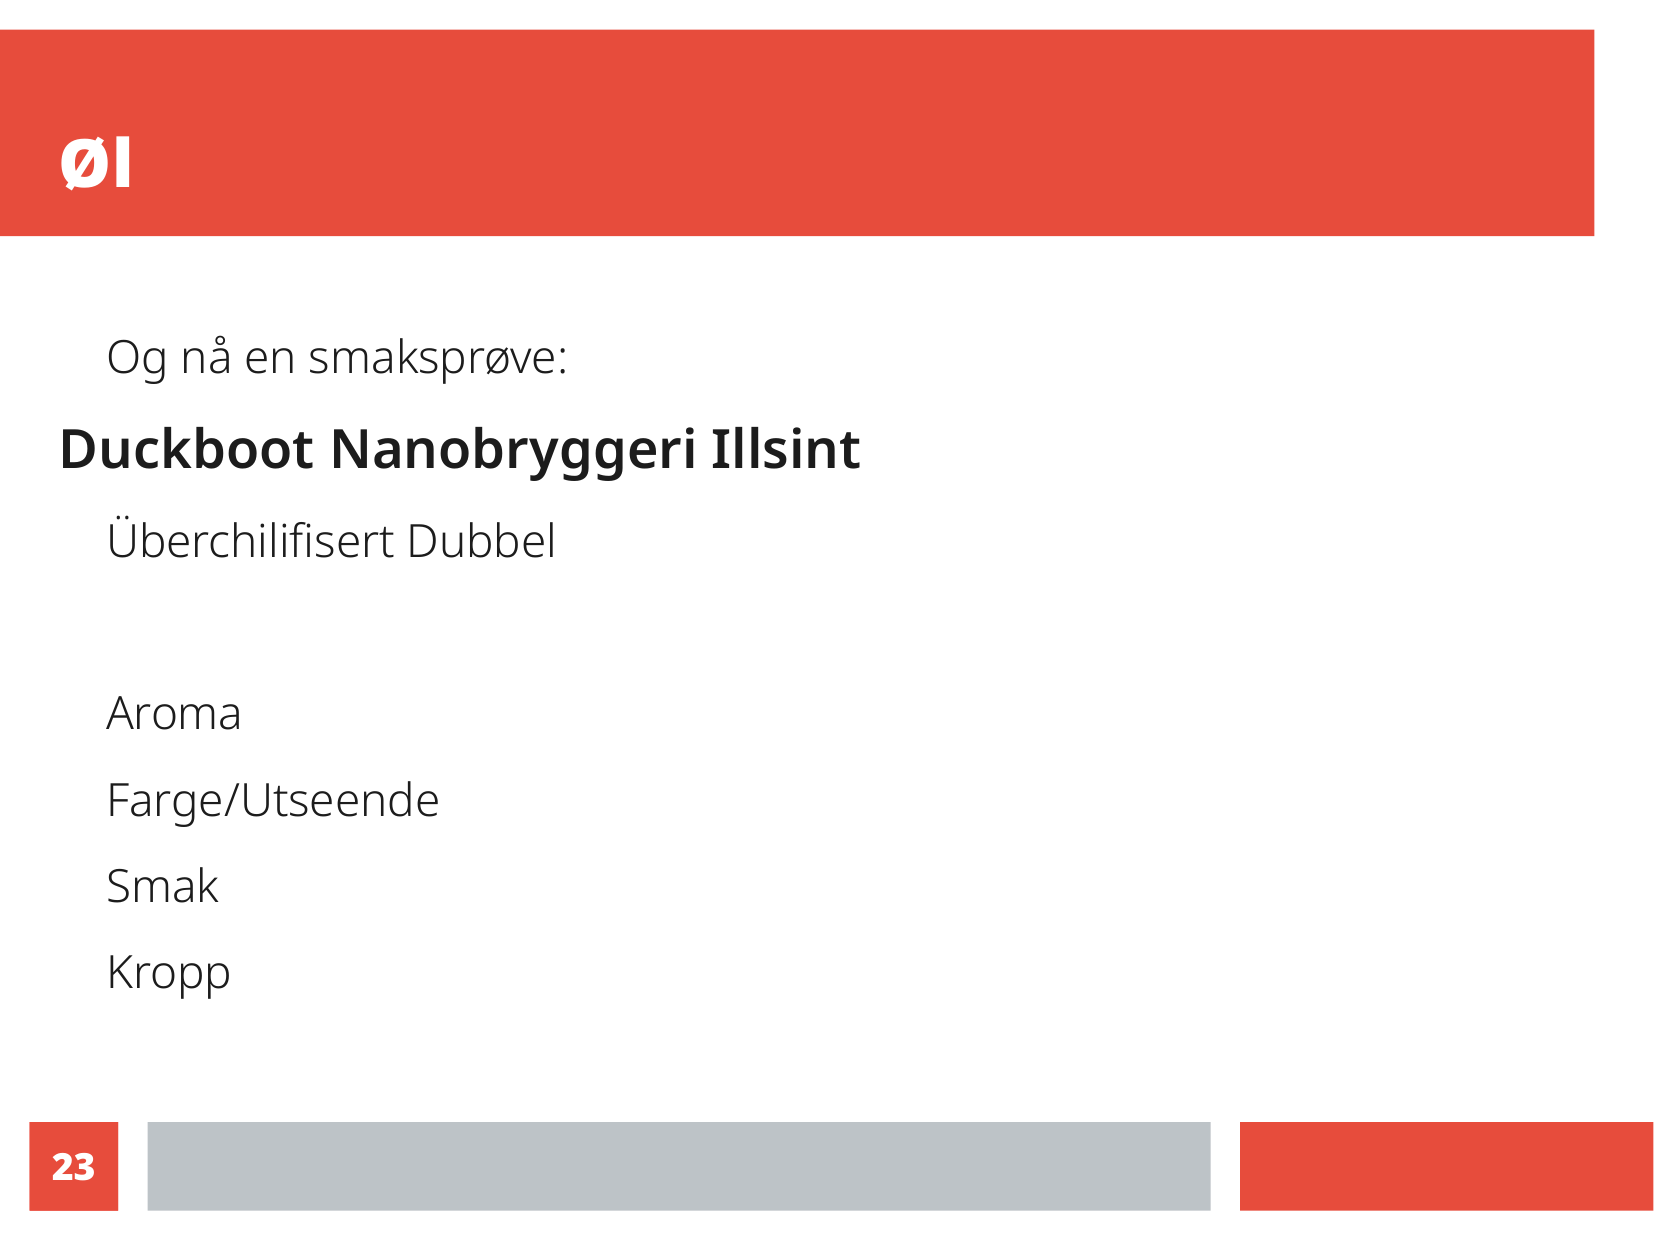

# Øl
Og nå en smaksprøve:
Duckboot Nanobryggeri Illsint
Überchilifisert Dubbel
Aroma
Farge/Utseende
Smak
Kropp
23